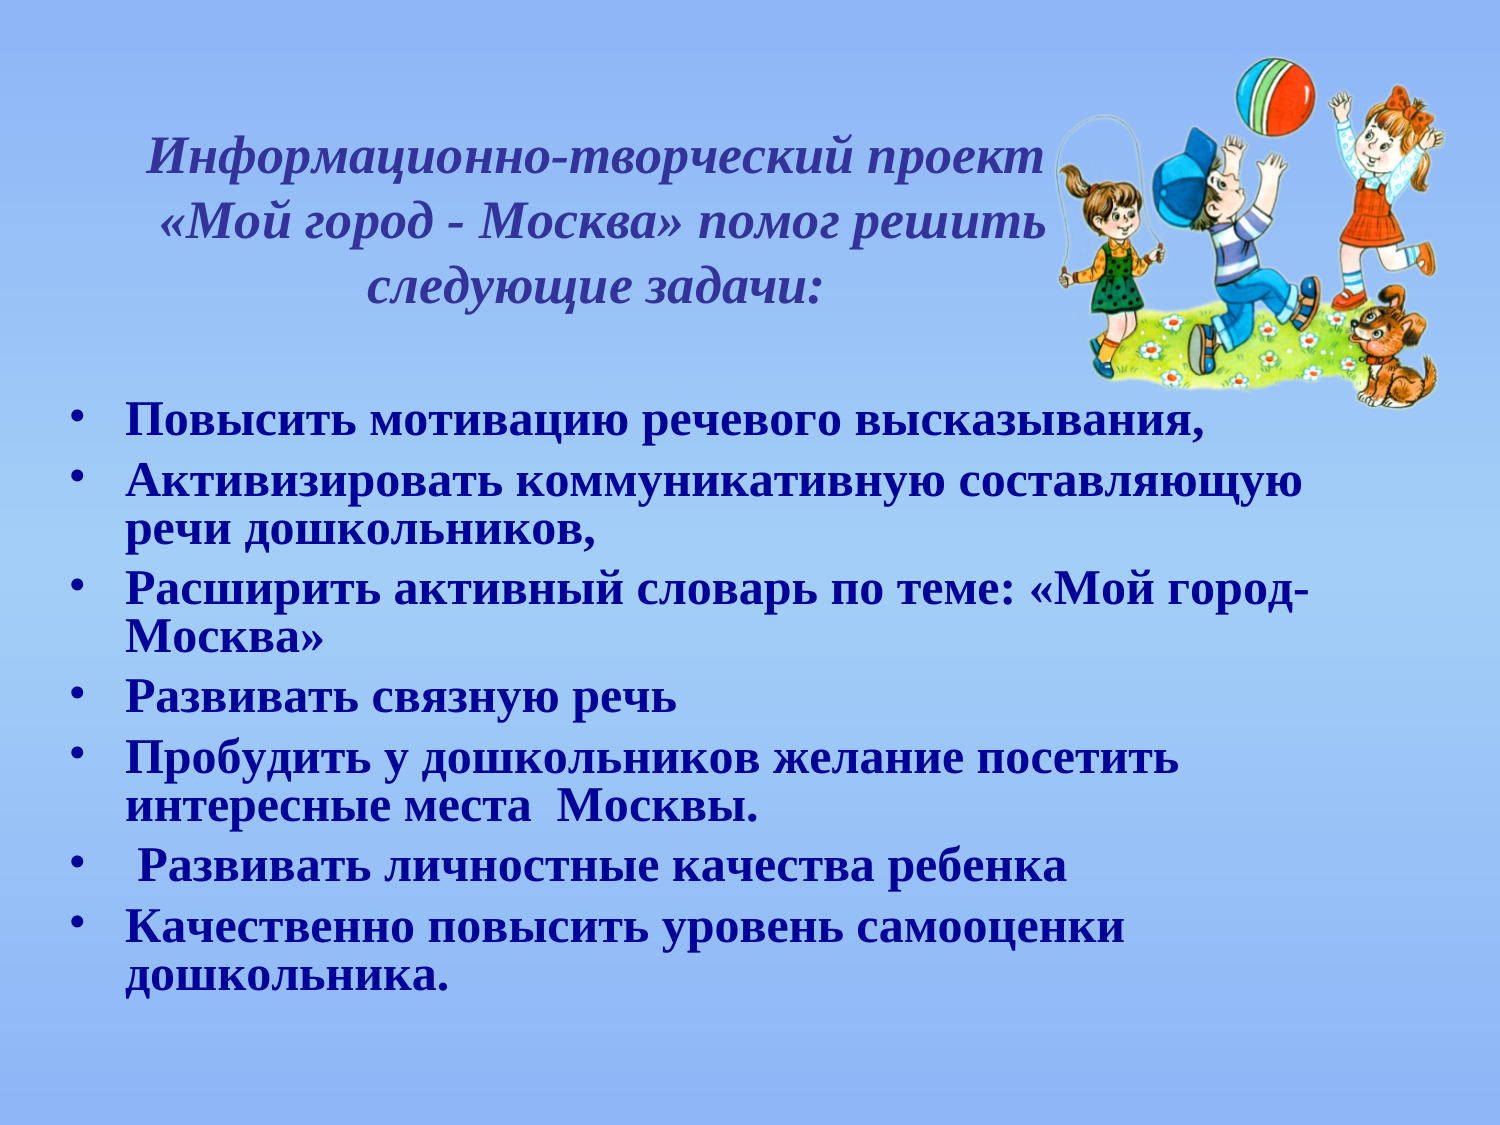

# Информационно-творческий проект «Мой город - Москва» помог решить следующие задачи:
Повысить мотивацию речевого высказывания,
Активизировать коммуникативную составляющую речи дошкольников,
Расширить активный словарь по теме: «Мой город- Москва»
Развивать связную речь
Пробудить у дошкольников желание посетить интересные места Москвы.
 Развивать личностные качества ребенка
Качественно повысить уровень самооценки дошкольника.